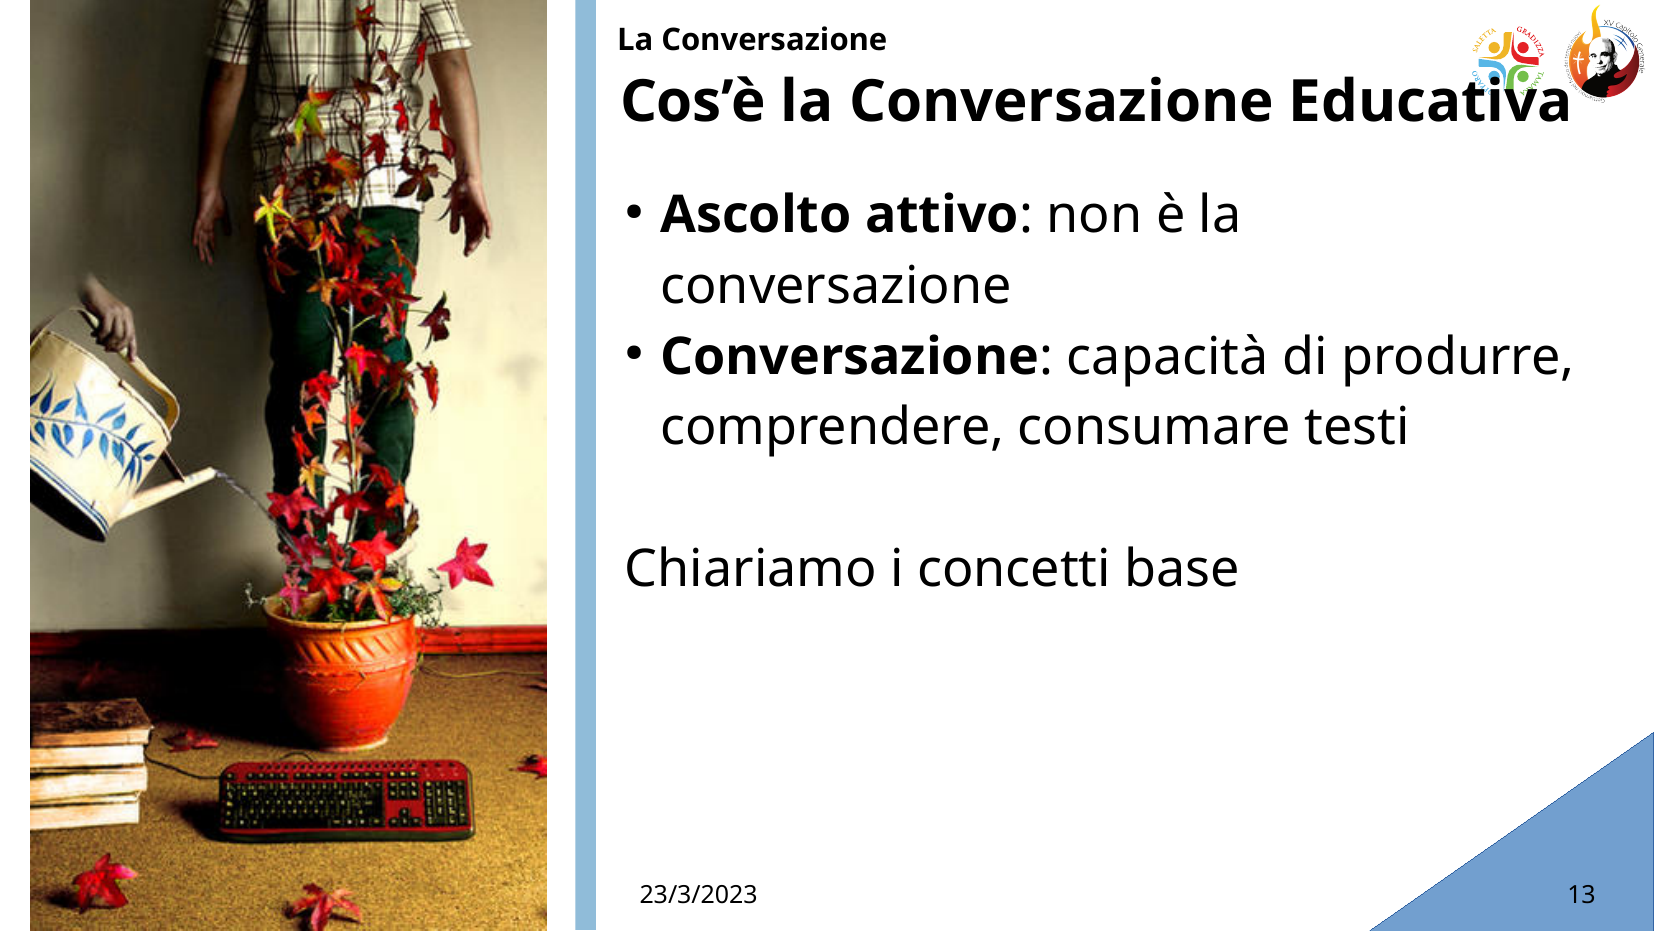

La Conversazione
Cos’è la Conversazione Educativa
# Ascolto attivo: non è la conversazione
Conversazione: capacità di produrre, comprendere, consumare testi
Chiariamo i concetti base